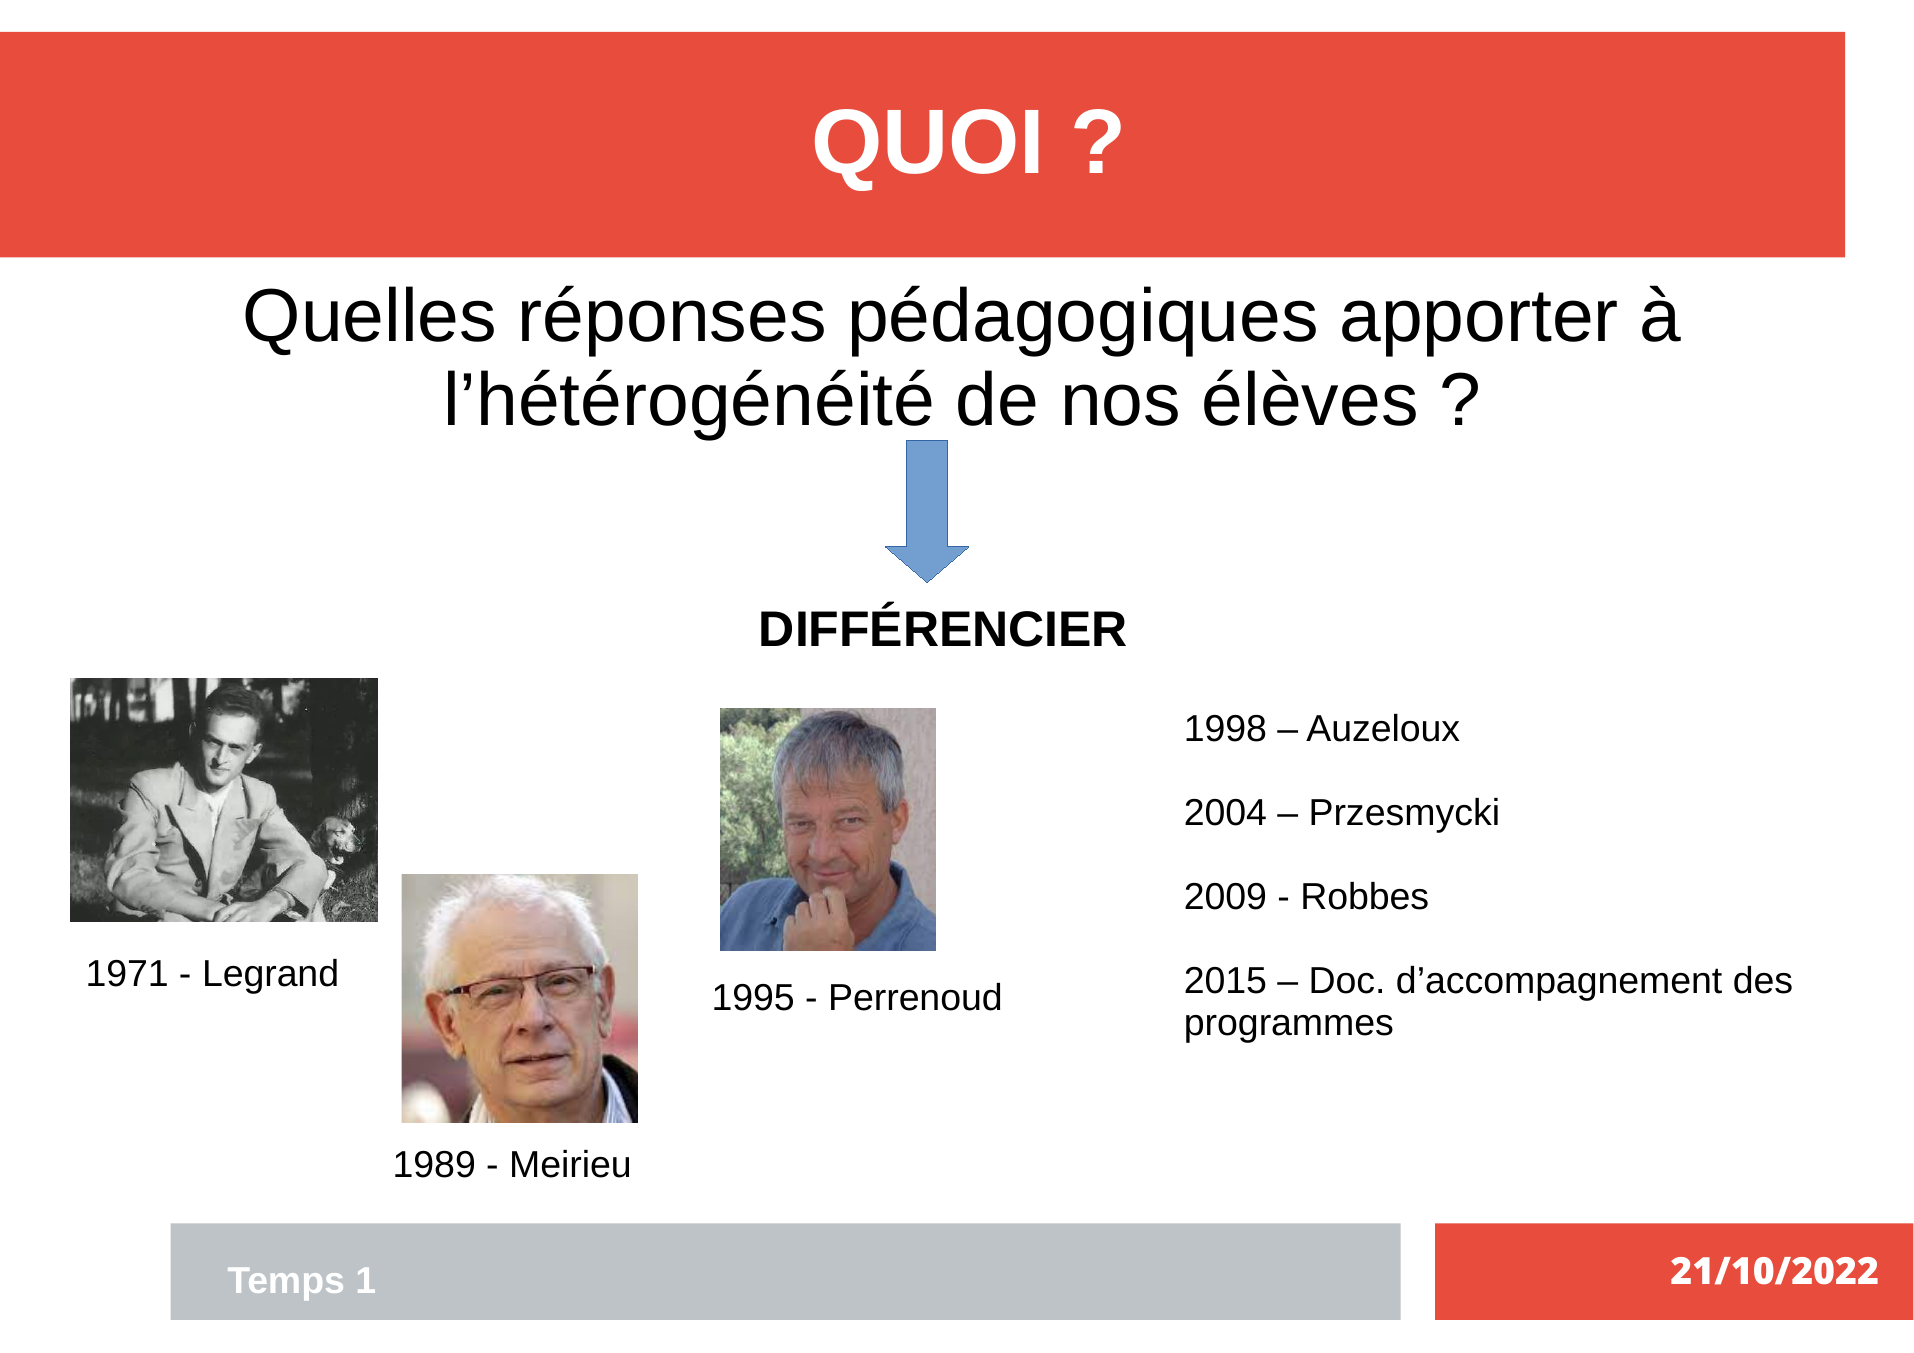

QUOI ?
Quelles réponses pédagogiques apporter à l’hétérogénéité de nos élèves ?
DIFFÉRENCIER
1998 – Auzeloux
2004 – Przesmycki
2009 - Robbes
2015 – Doc. d’accompagnement des programmes
1971 - Legrand
1995 - Perrenoud
1989 - Meirieu
21/10/2022
Temps 1